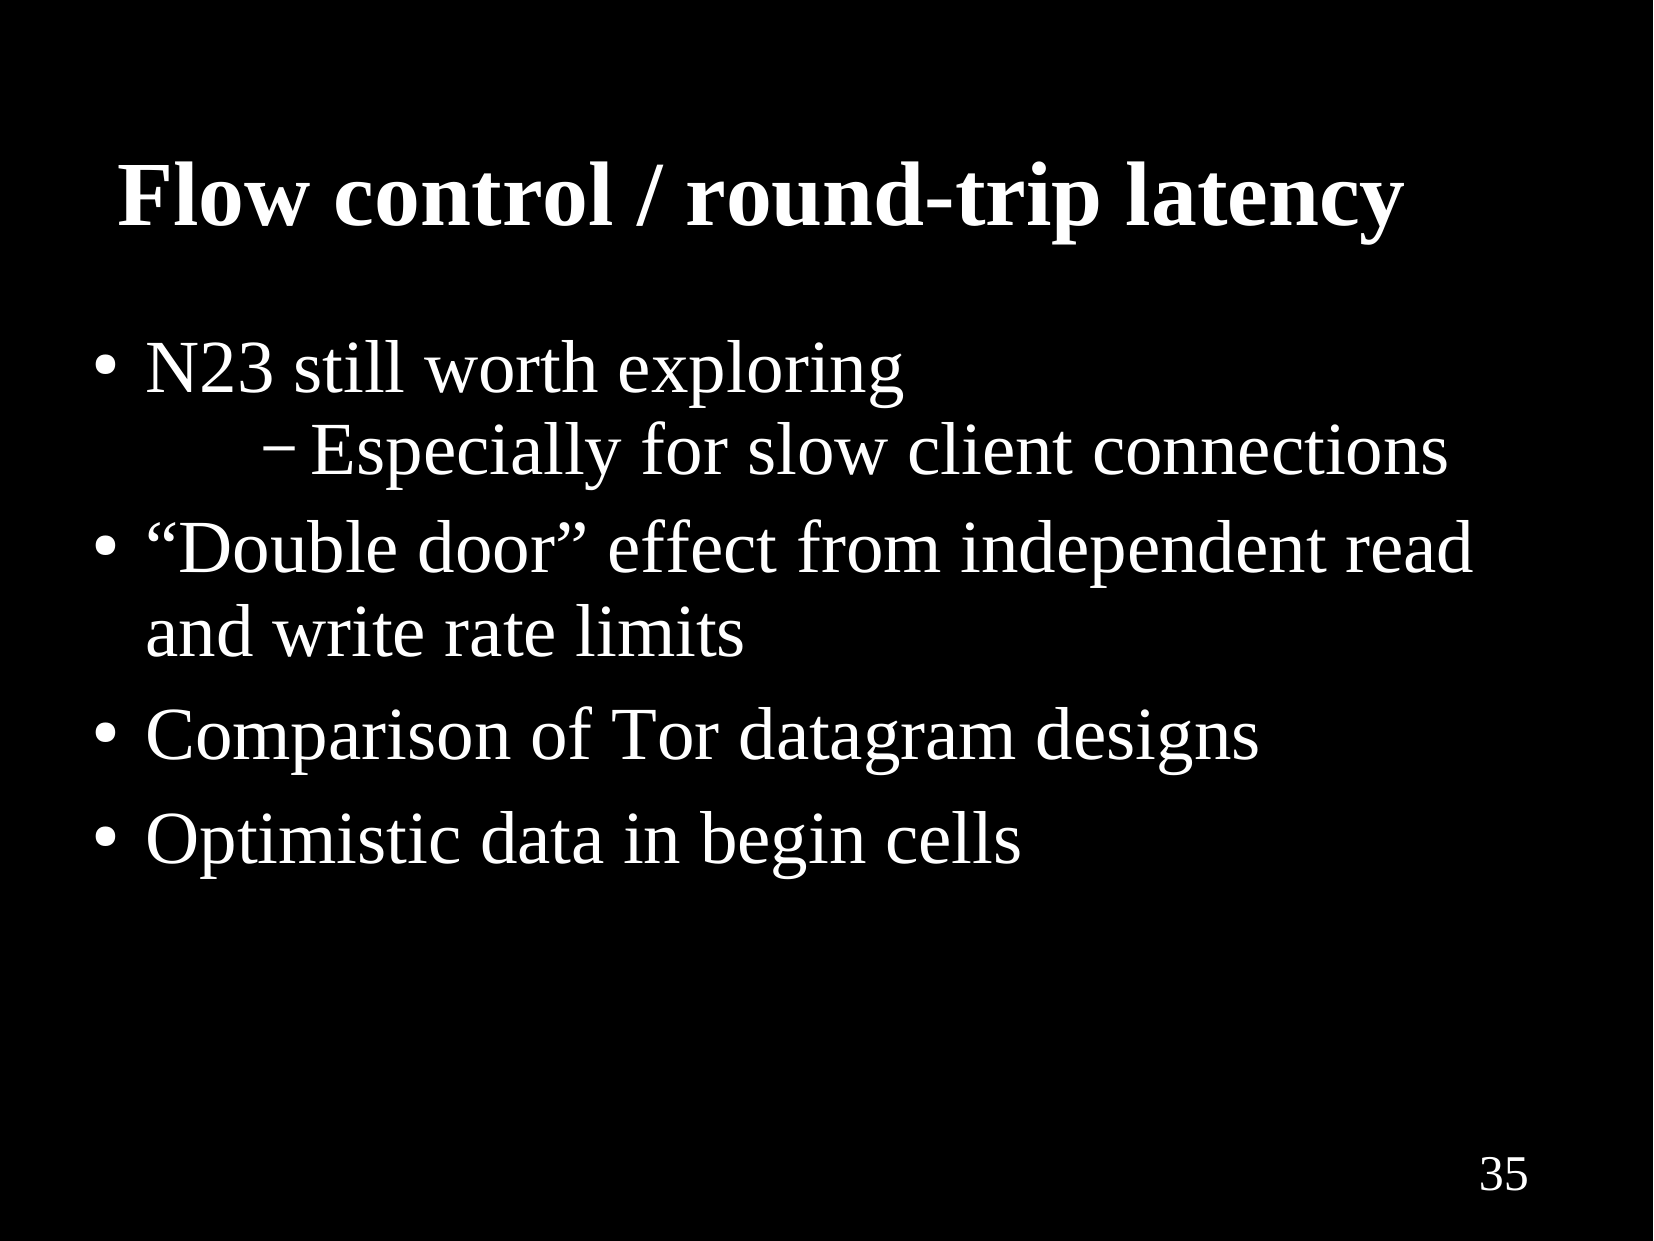

# Flow control / round-trip latency
N23 still worth exploring
Especially for slow client connections
“Double door” effect from independent read and write rate limits
Comparison of Tor datagram designs
Optimistic data in begin cells